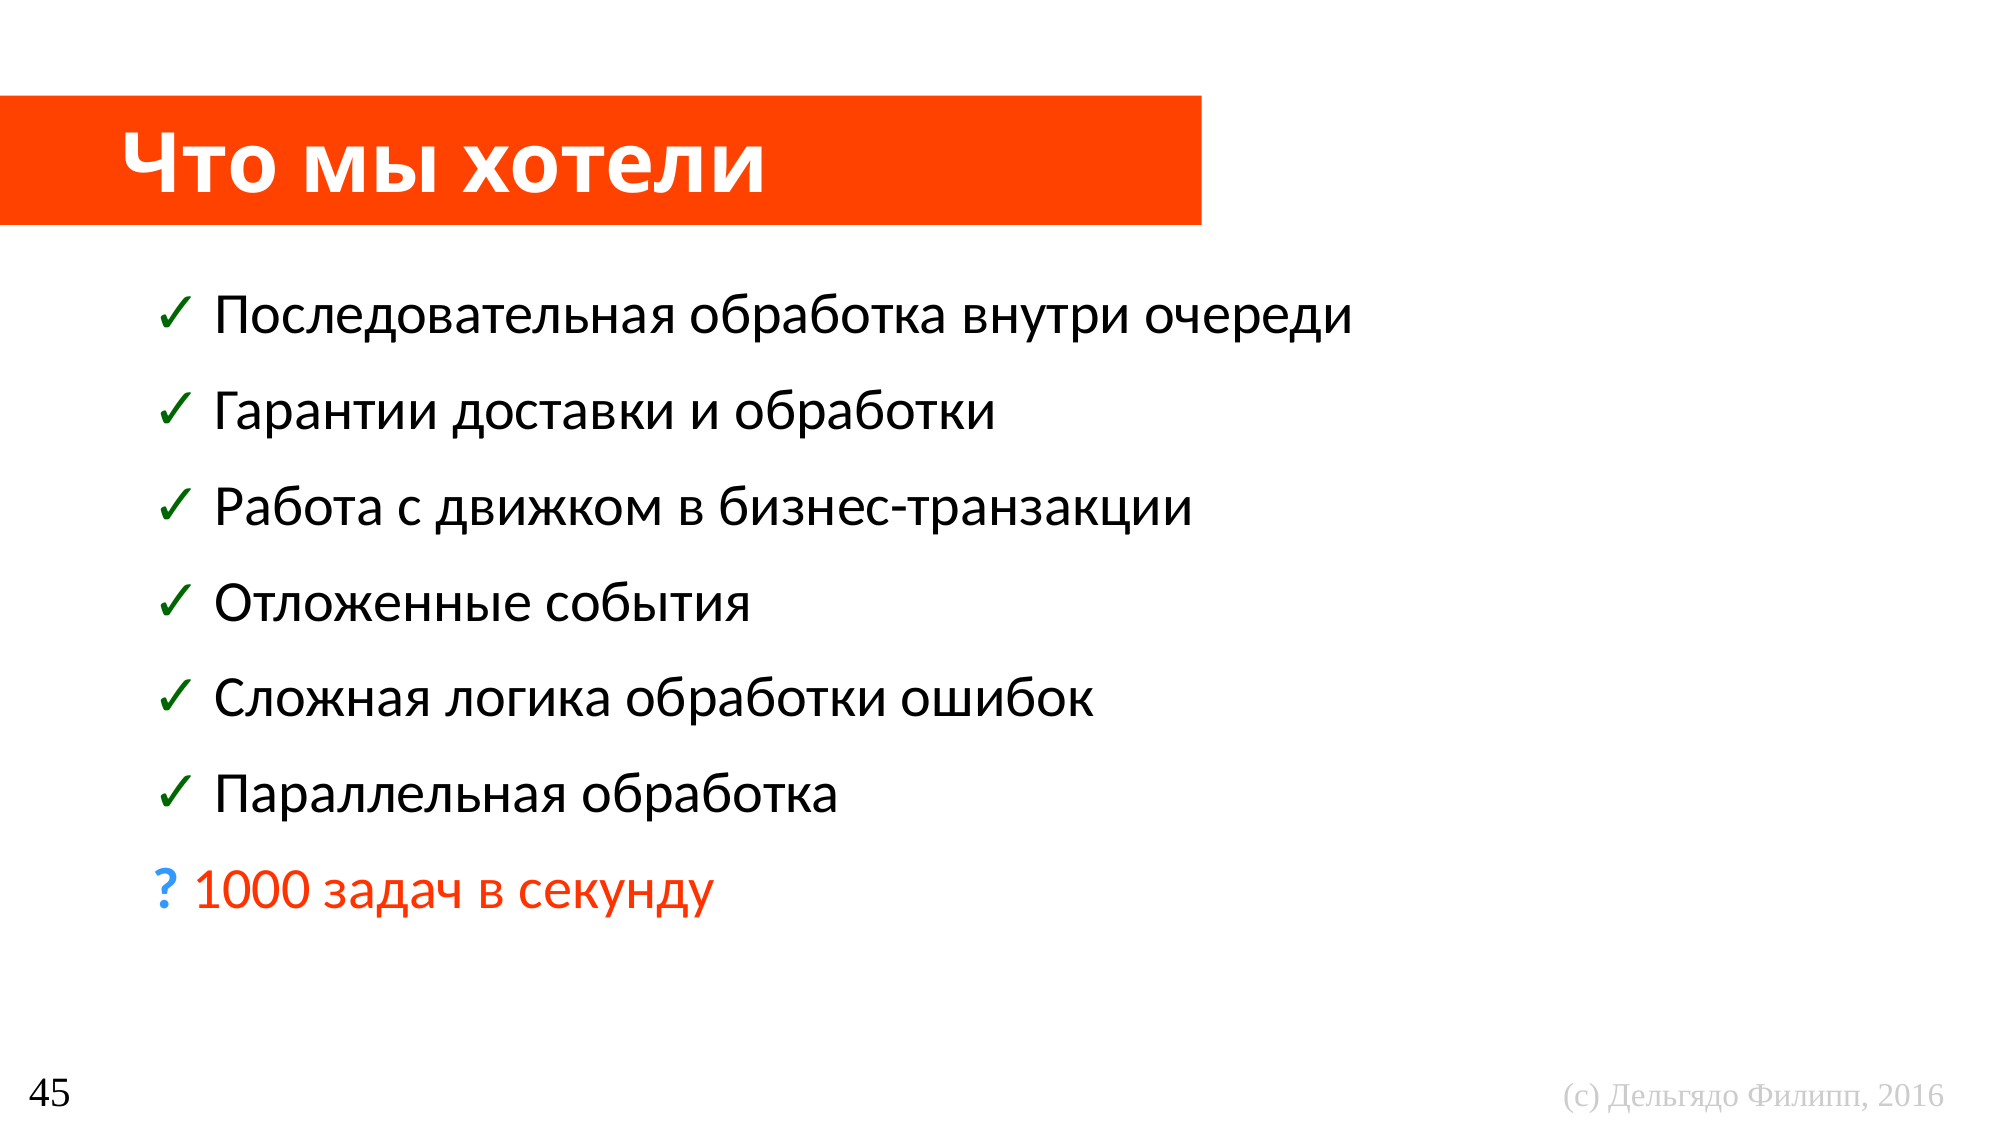

# Что мы хотели
✓ Последовательная обработка внутри очереди
✓ Гарантии доставки и обработки
✓ Работа с движком в бизнес-транзакции
✓ Отложенные события
✓ Сложная логика обработки ошибок
✓ Параллельная обработка
? 1000 задач в секунду
45
(c) Дельгядо Филипп, 2016